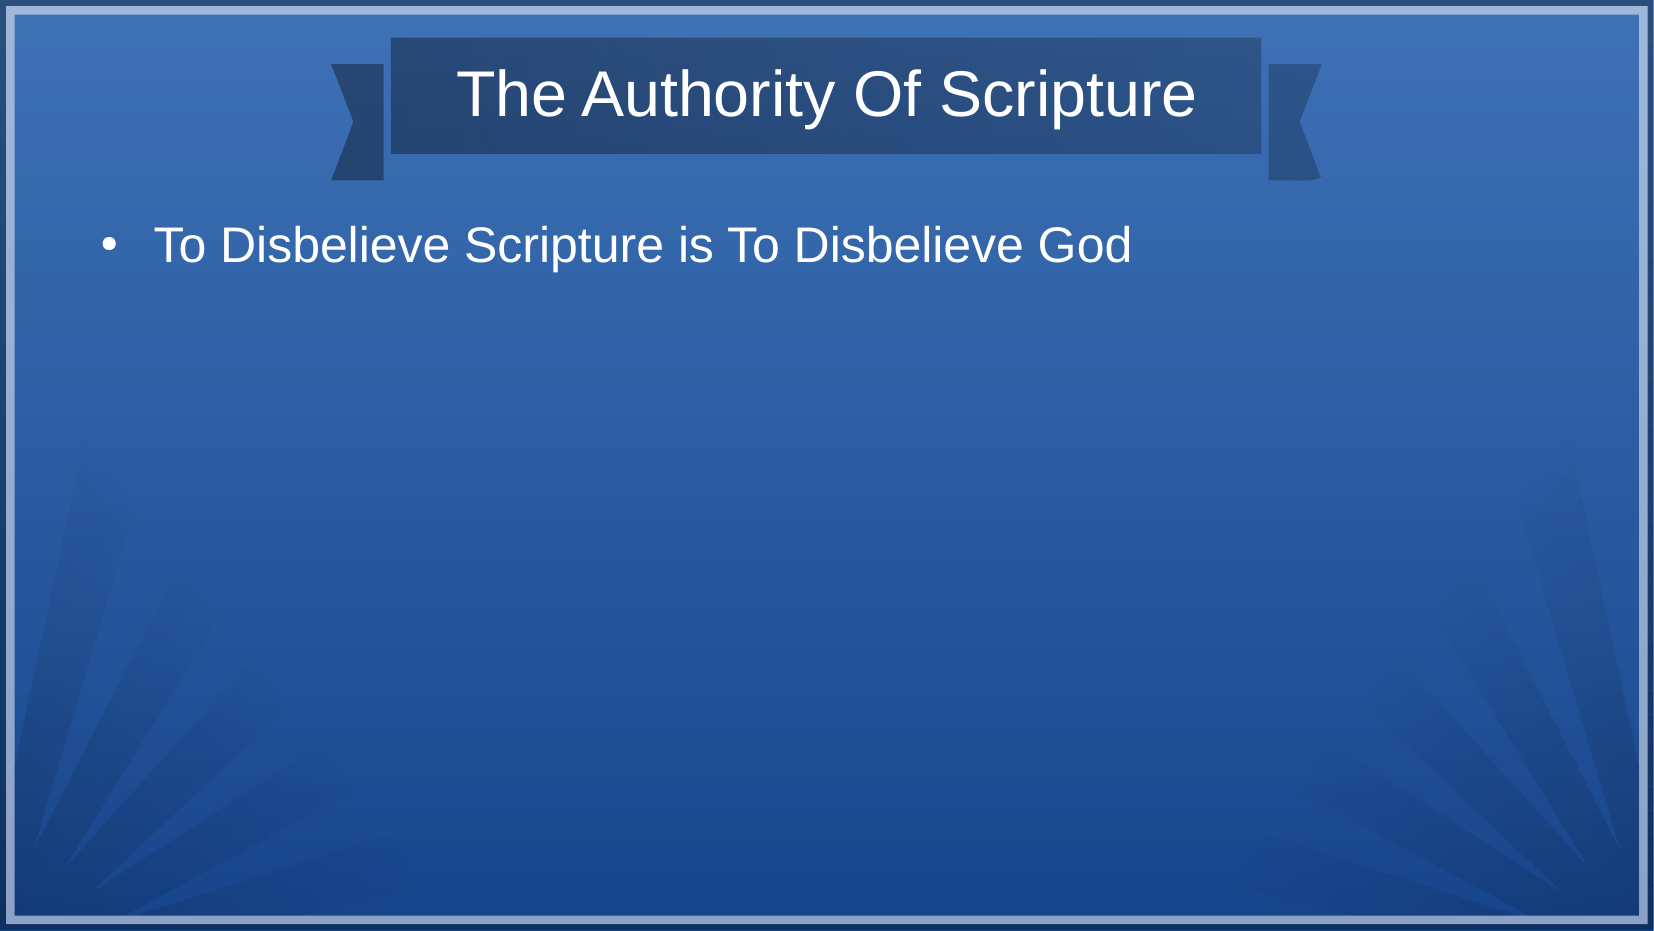

# The Authority Of Scripture
To Disbelieve Scripture is To Disbelieve God